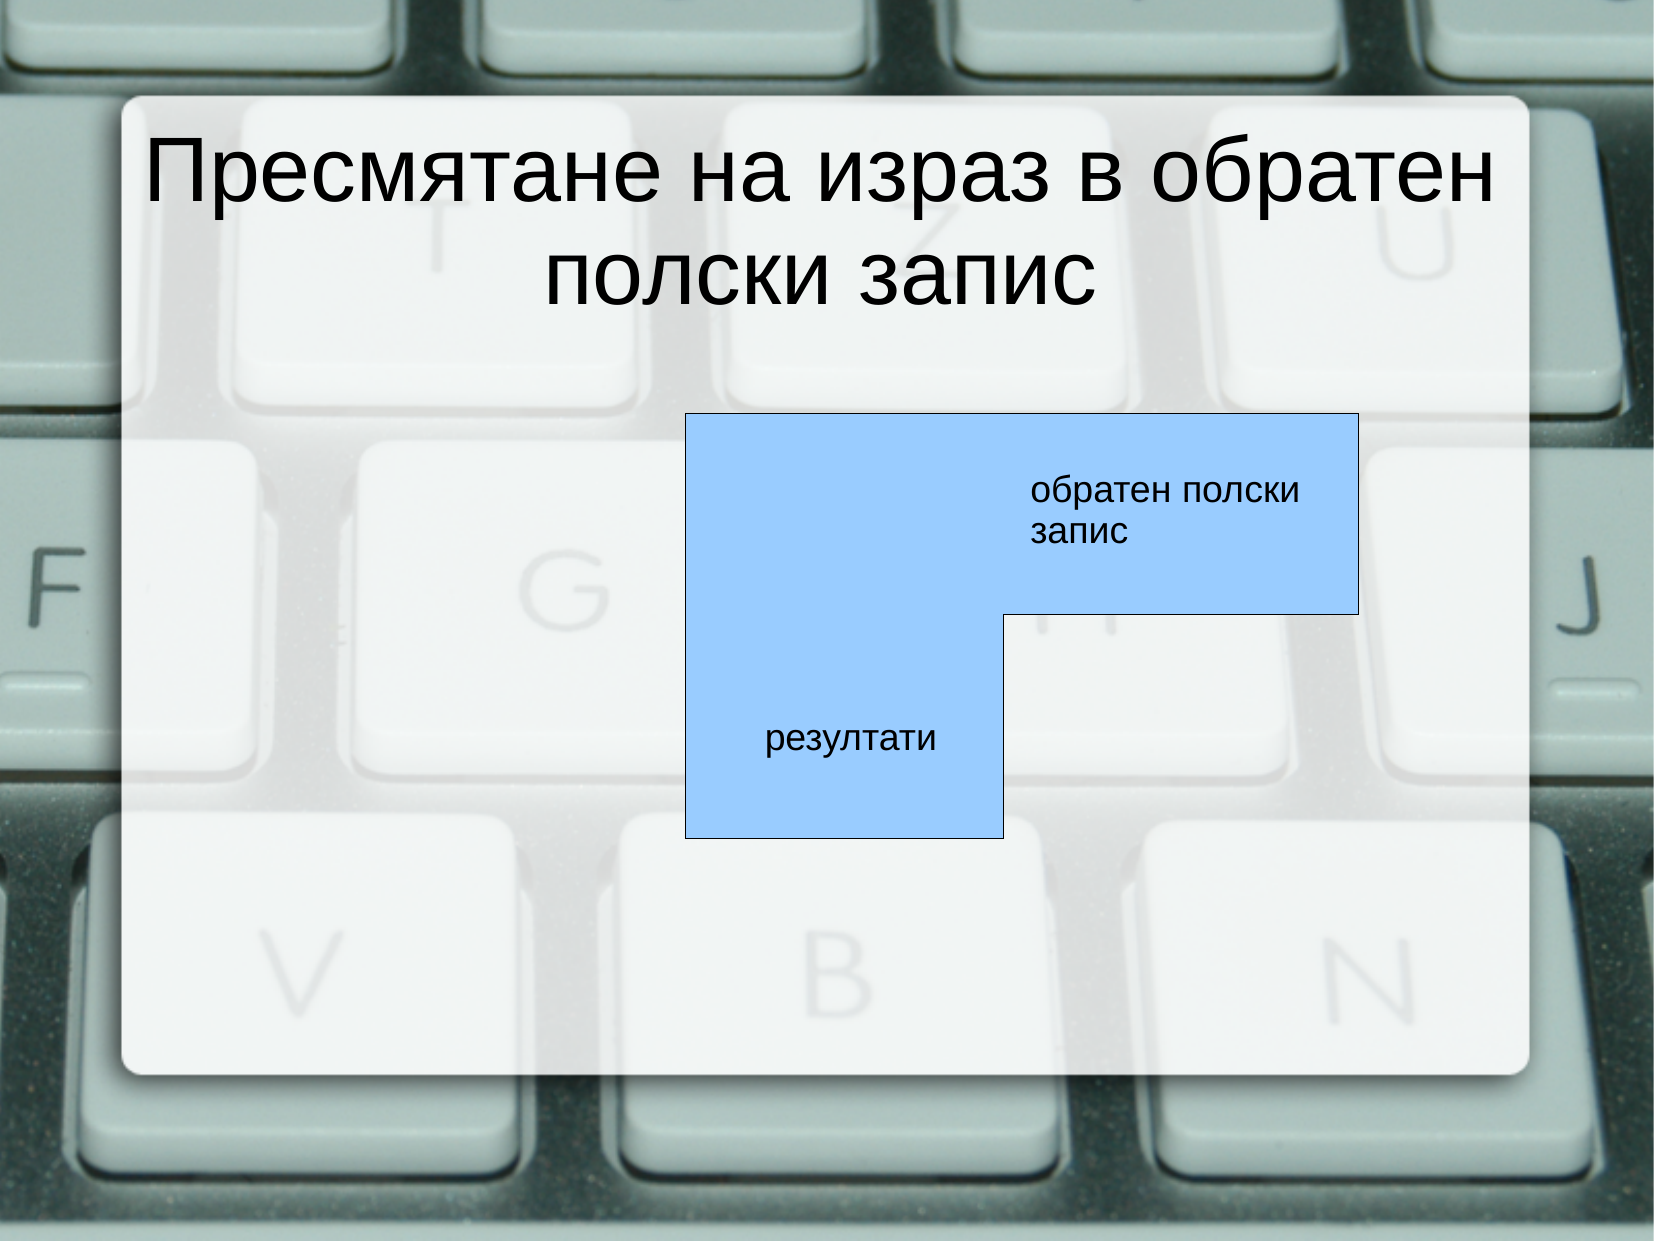

# Пресмятане на израз в обратен полски запис
обратен полски запис
резултати